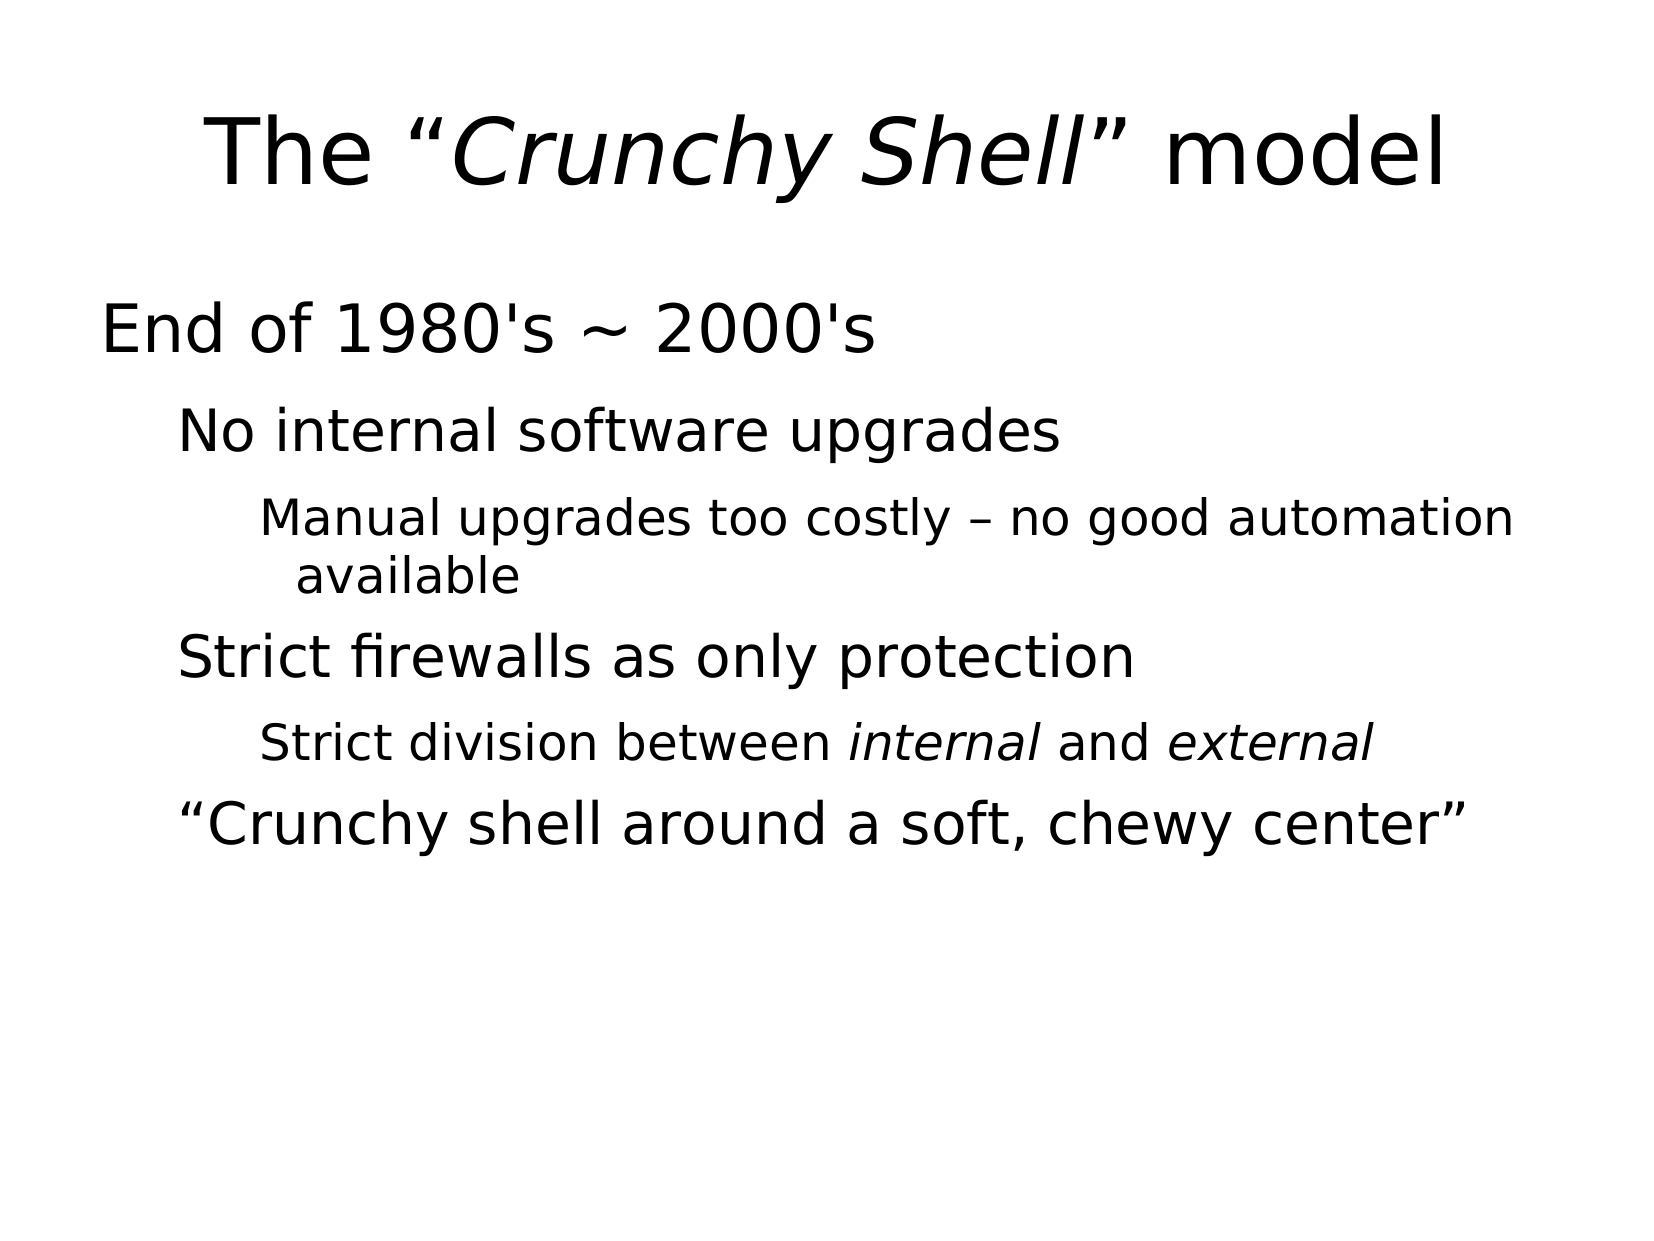

# The “Crunchy Shell” model
End of 1980's ~ 2000's
No internal software upgrades
Manual upgrades too costly – no good automation available
Strict firewalls as only protection
Strict division between internal and external
“Crunchy shell around a soft, chewy center”